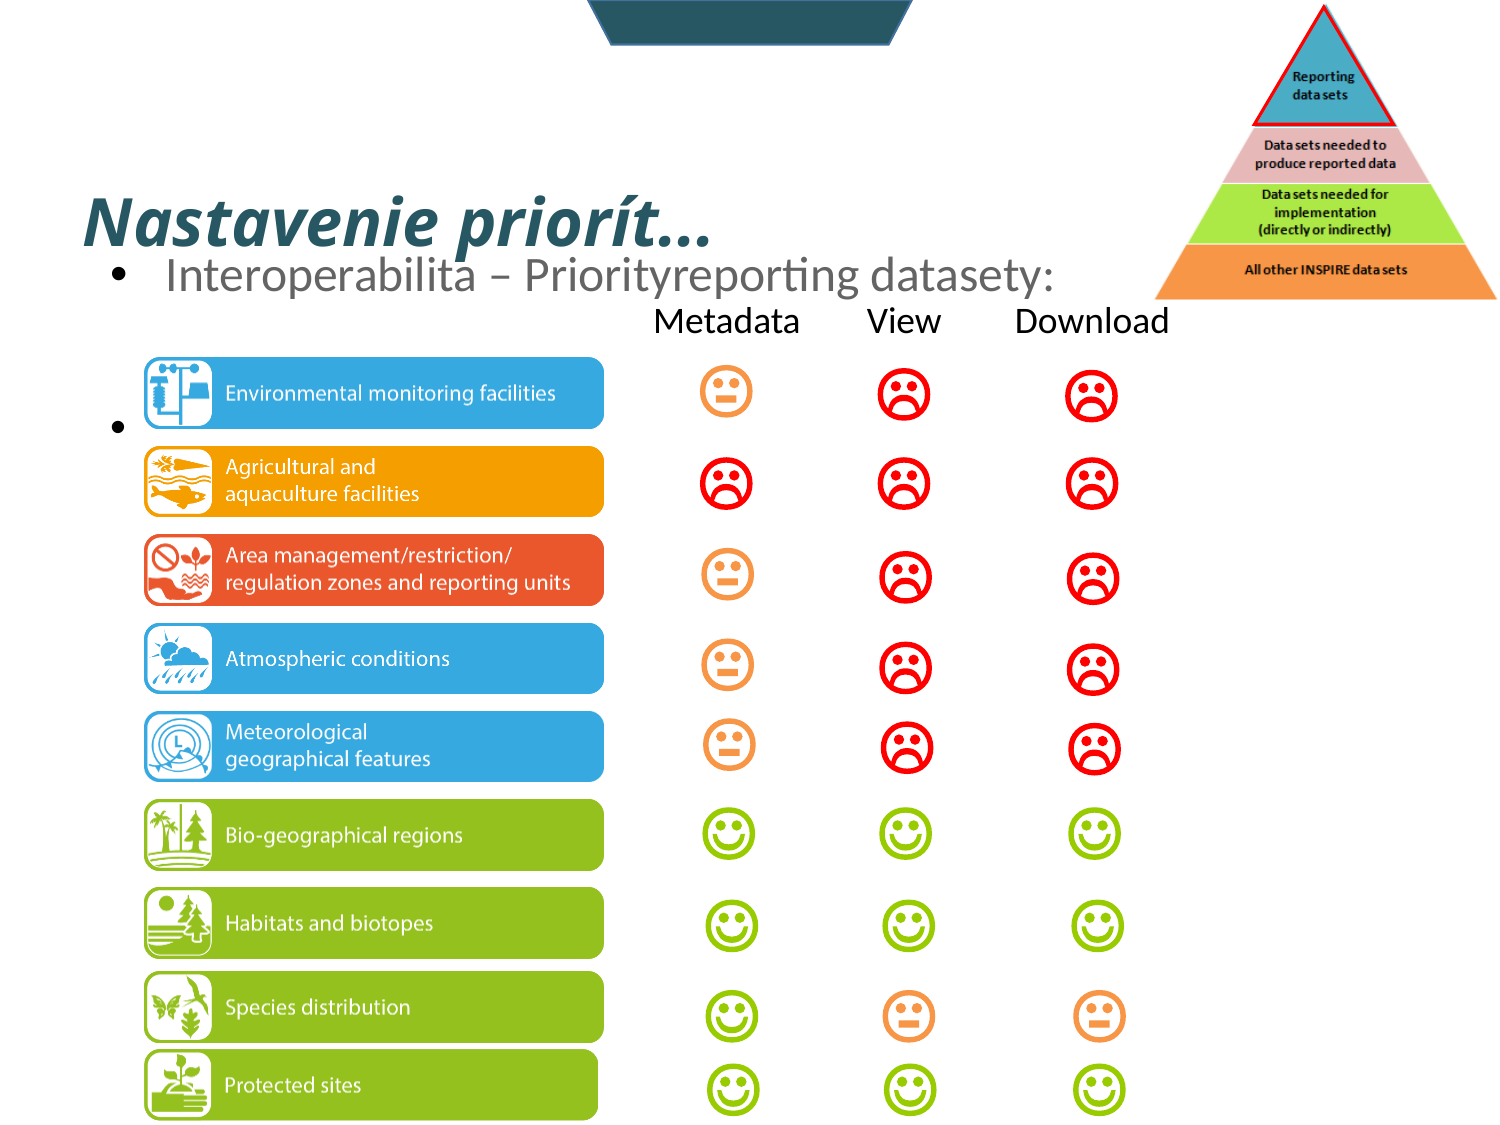

Nastavenie priorít...
# Interoperabilita – Priorityreporting datasety:
Metadata
View
Download


























